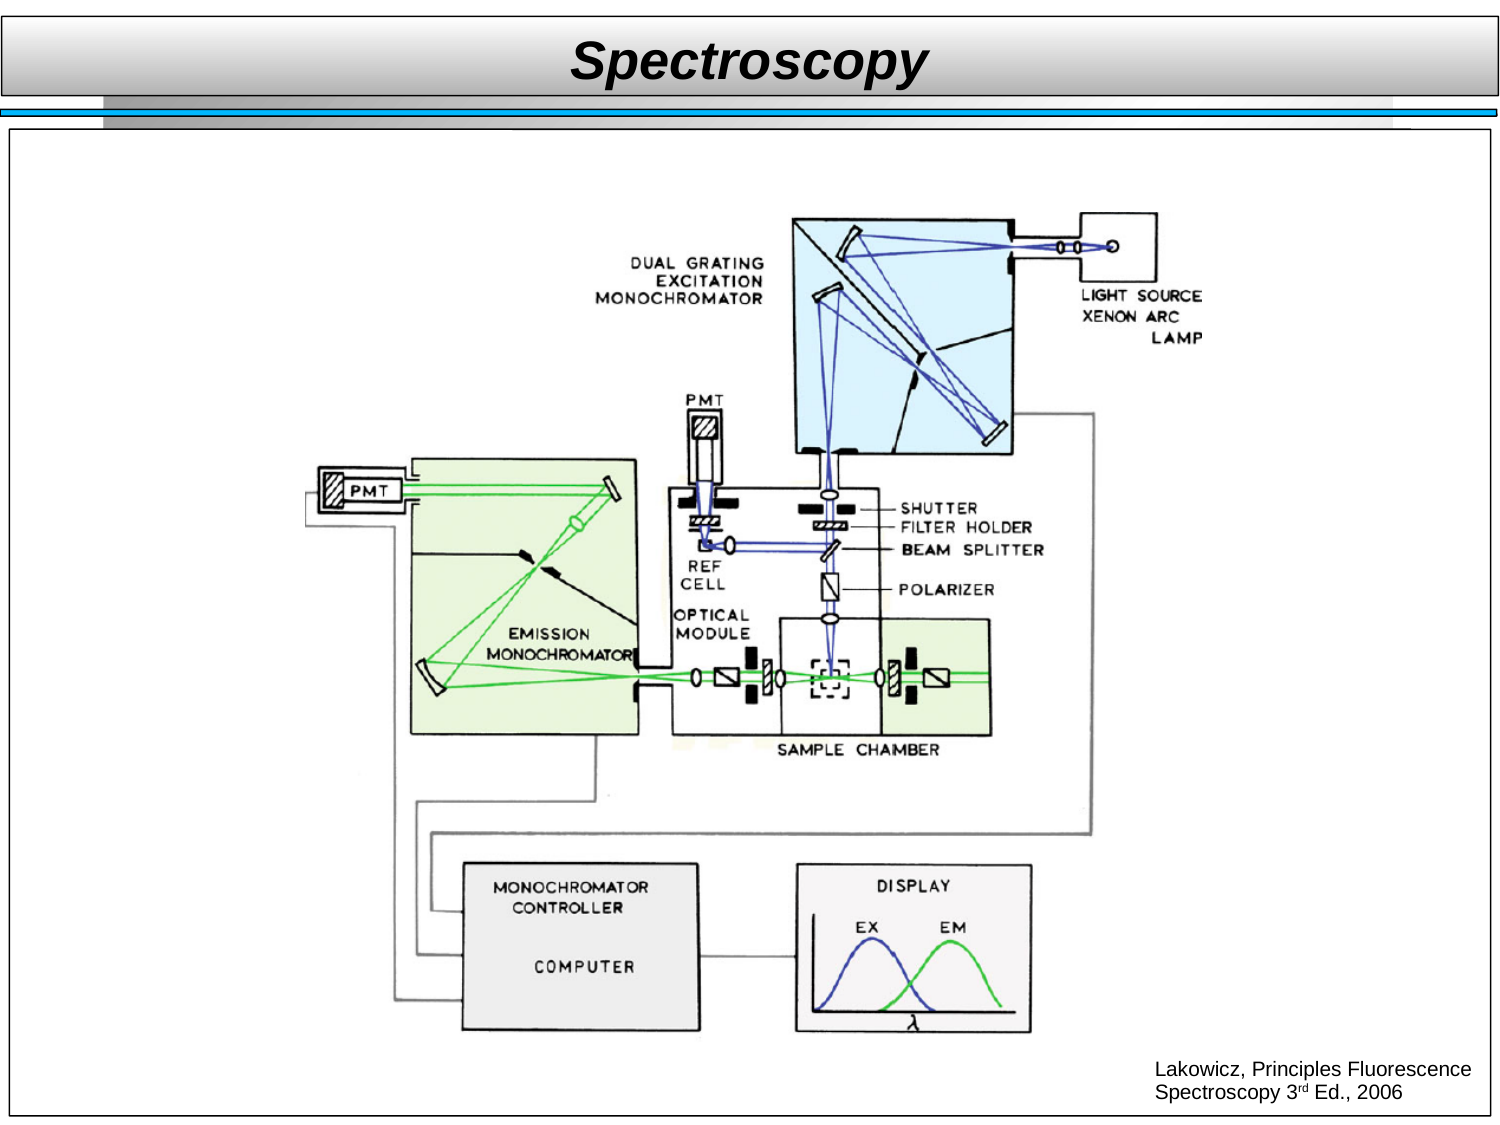

Spectroscopy
Lakowicz, Principles Fluorescence Spectroscopy 3rd Ed., 2006